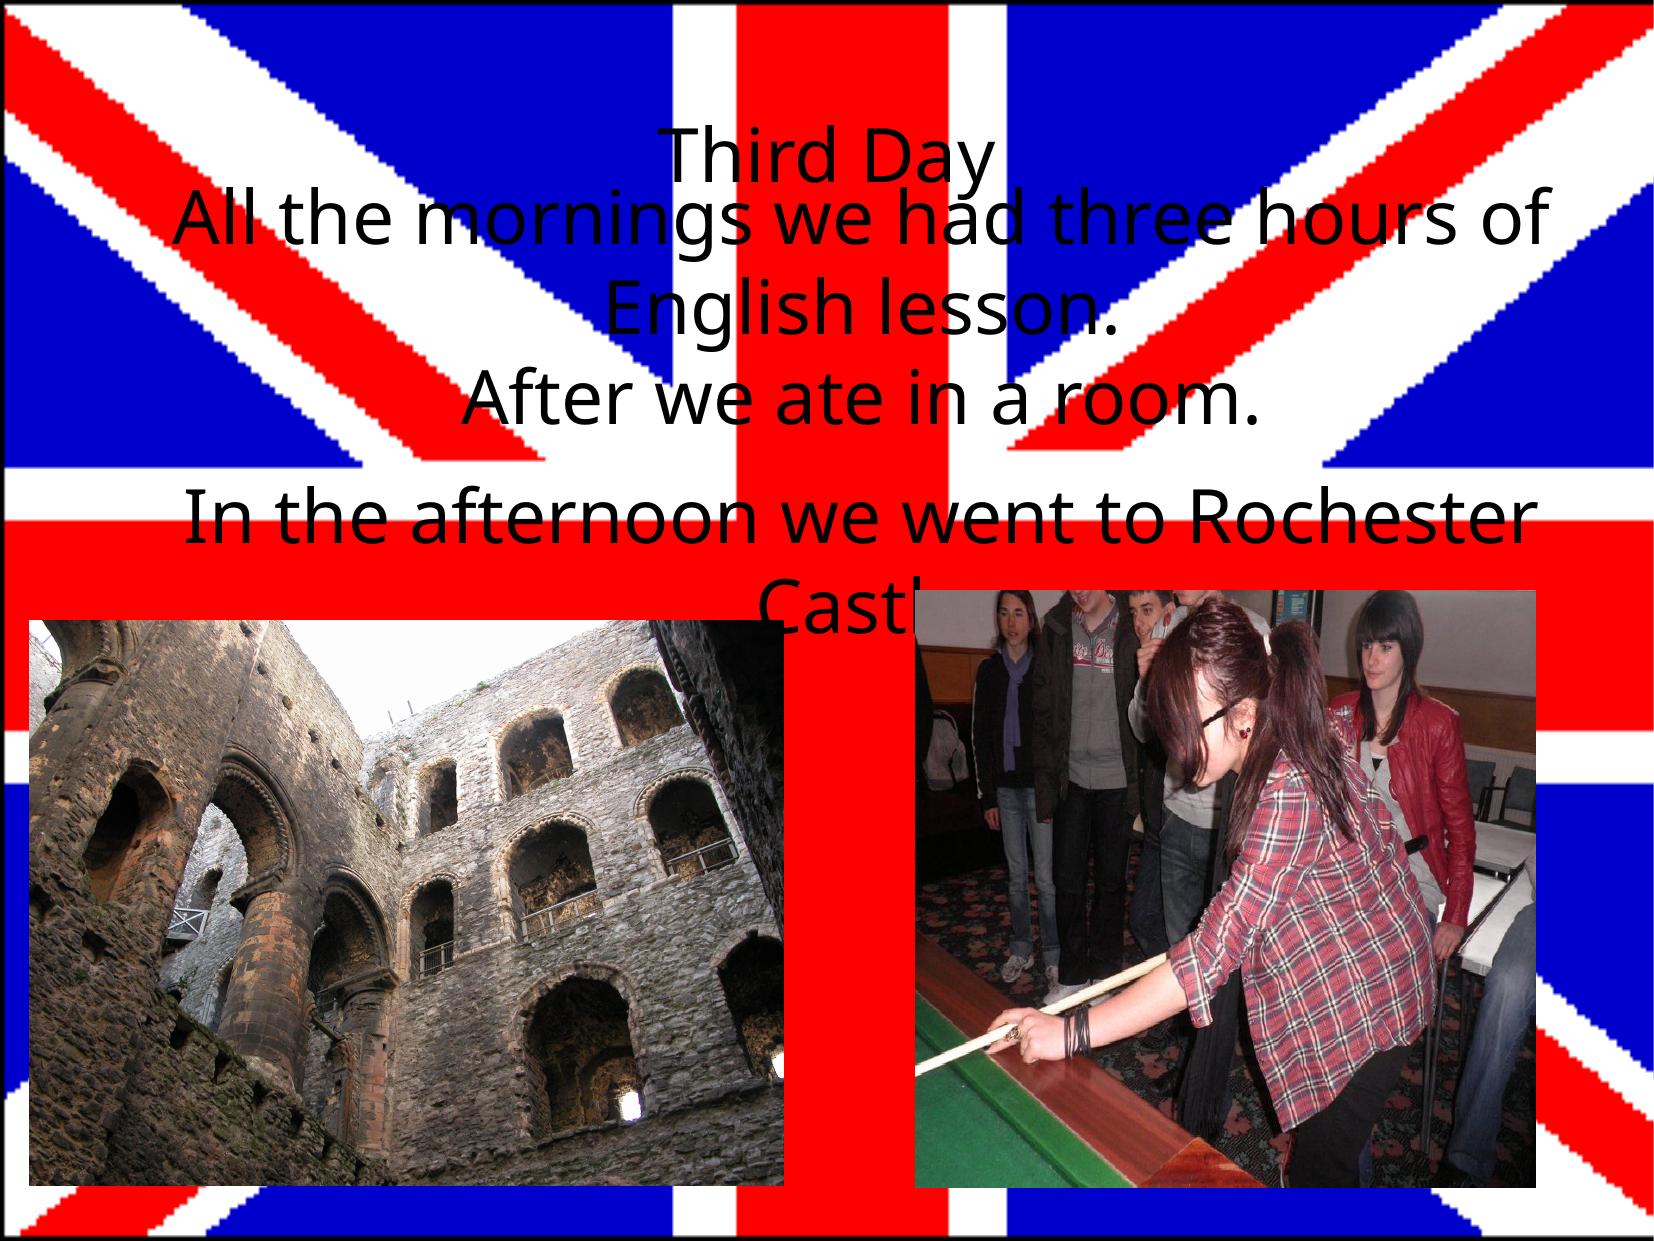

All the mornings we had three hours of English lesson.
After we ate in a room.
In the afternoon we went to Rochester Castle
# Third Day